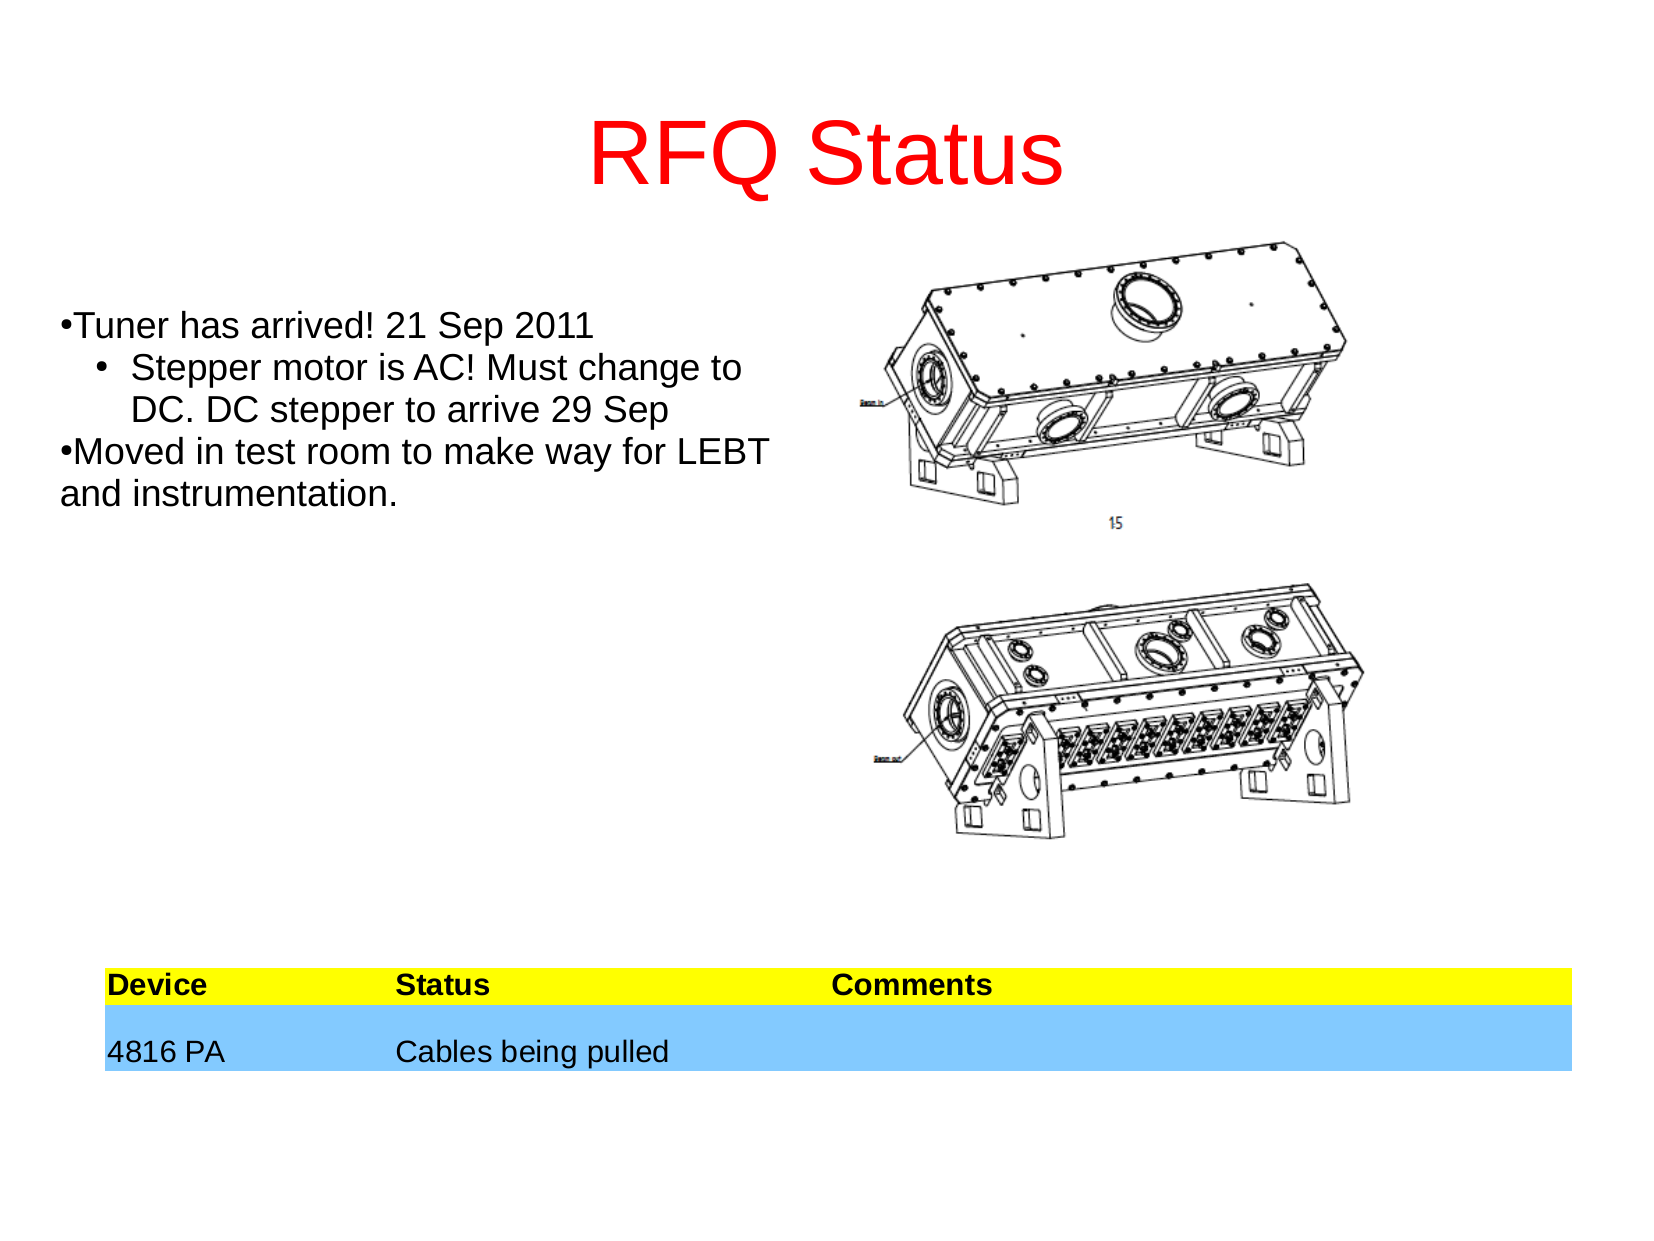

# RFQ Status
Tuner has arrived! 21 Sep 2011
Stepper motor is AC! Must change to DC. DC stepper to arrive 29 Sep
Moved in test room to make way for LEBT and instrumentation.